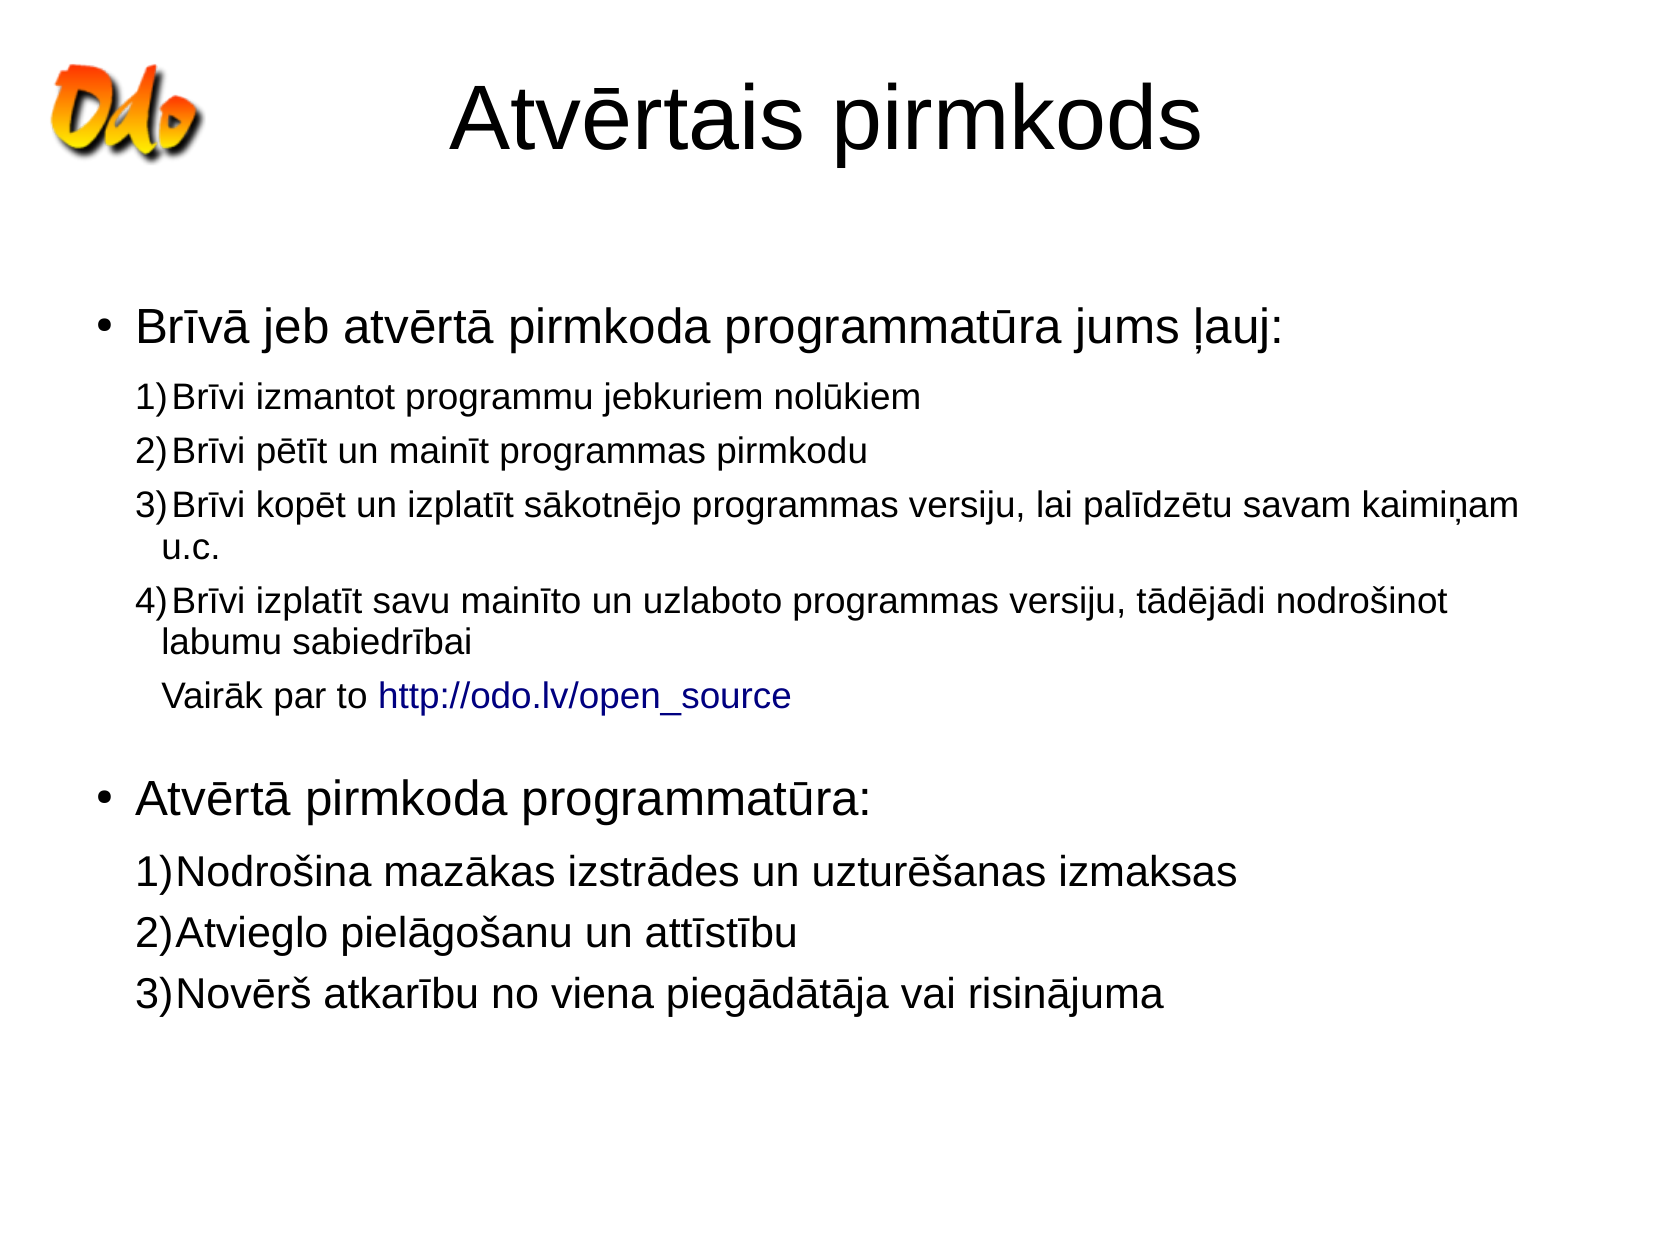

# Atvērtais pirmkods
Brīvā jeb atvērtā pirmkoda programmatūra jums ļauj:
 Brīvi izmantot programmu jebkuriem nolūkiem
 Brīvi pētīt un mainīt programmas pirmkodu
 Brīvi kopēt un izplatīt sākotnējo programmas versiju, lai palīdzētu savam kaimiņam u.c.
 Brīvi izplatīt savu mainīto un uzlaboto programmas versiju, tādējādi nodrošinot labumu sabiedrībai
Vairāk par to http://odo.lv/open_source
Atvērtā pirmkoda programmatūra:
 Nodrošina mazākas izstrādes un uzturēšanas izmaksas
 Atvieglo pielāgošanu un attīstību
 Novērš atkarību no viena piegādātāja vai risinājuma